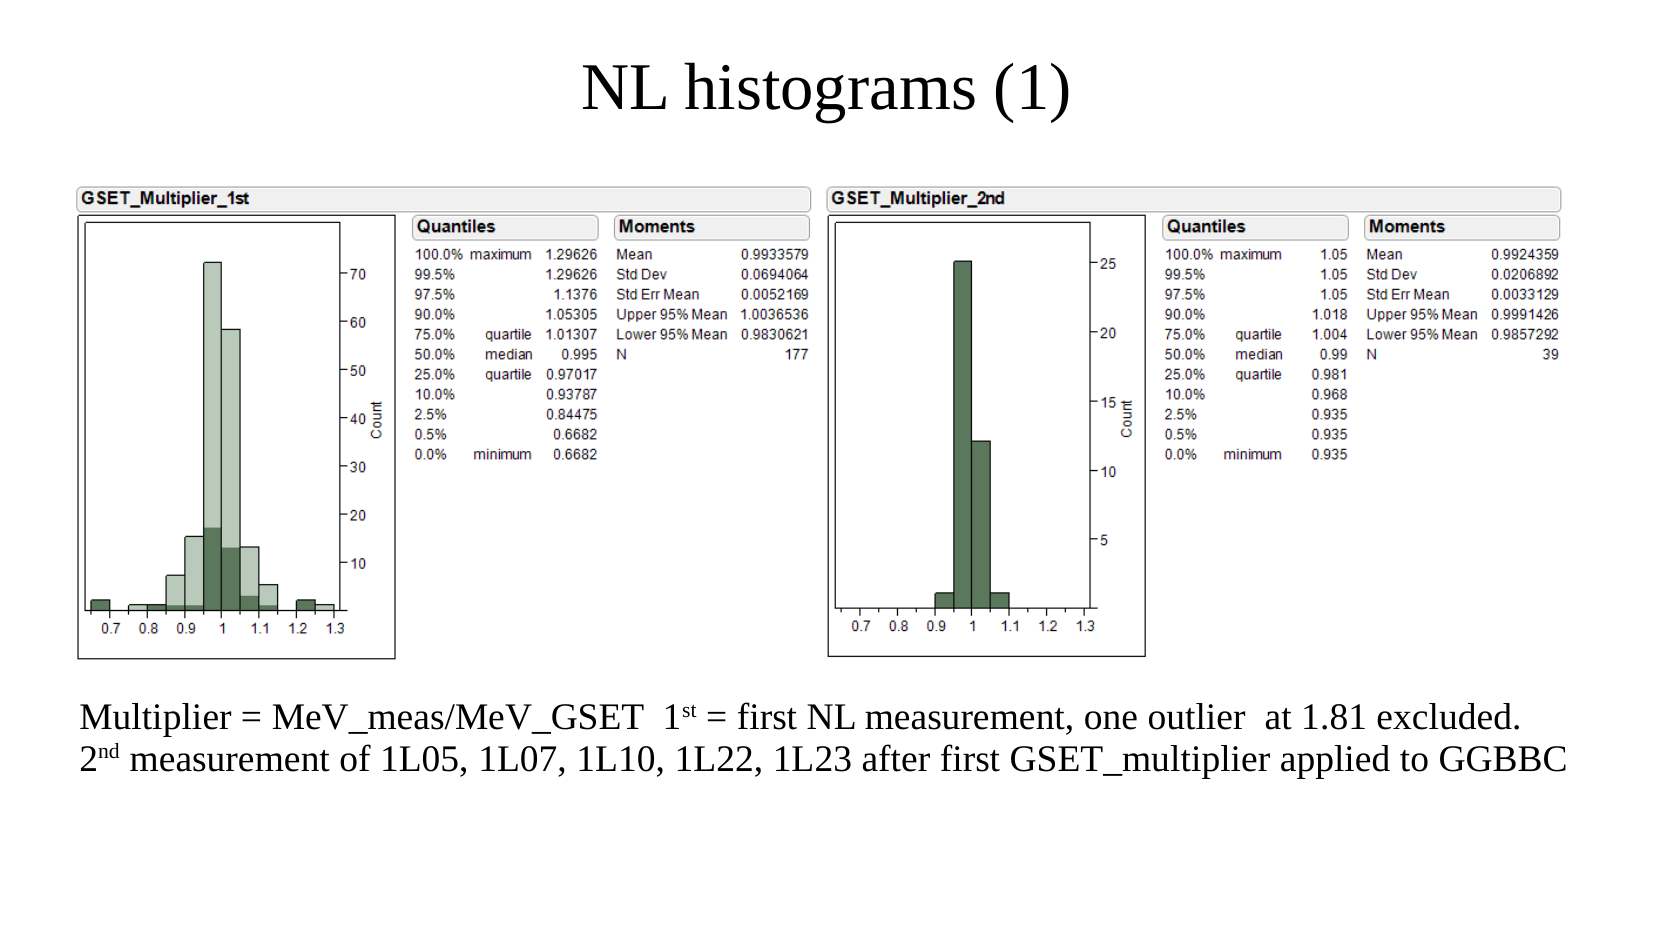

# NL histograms (1)
Multiplier = MeV_meas/MeV_GSET 1st = first NL measurement, one outlier at 1.81 excluded.
2nd measurement of 1L05, 1L07, 1L10, 1L22, 1L23 after first GSET_multiplier applied to GGBBC